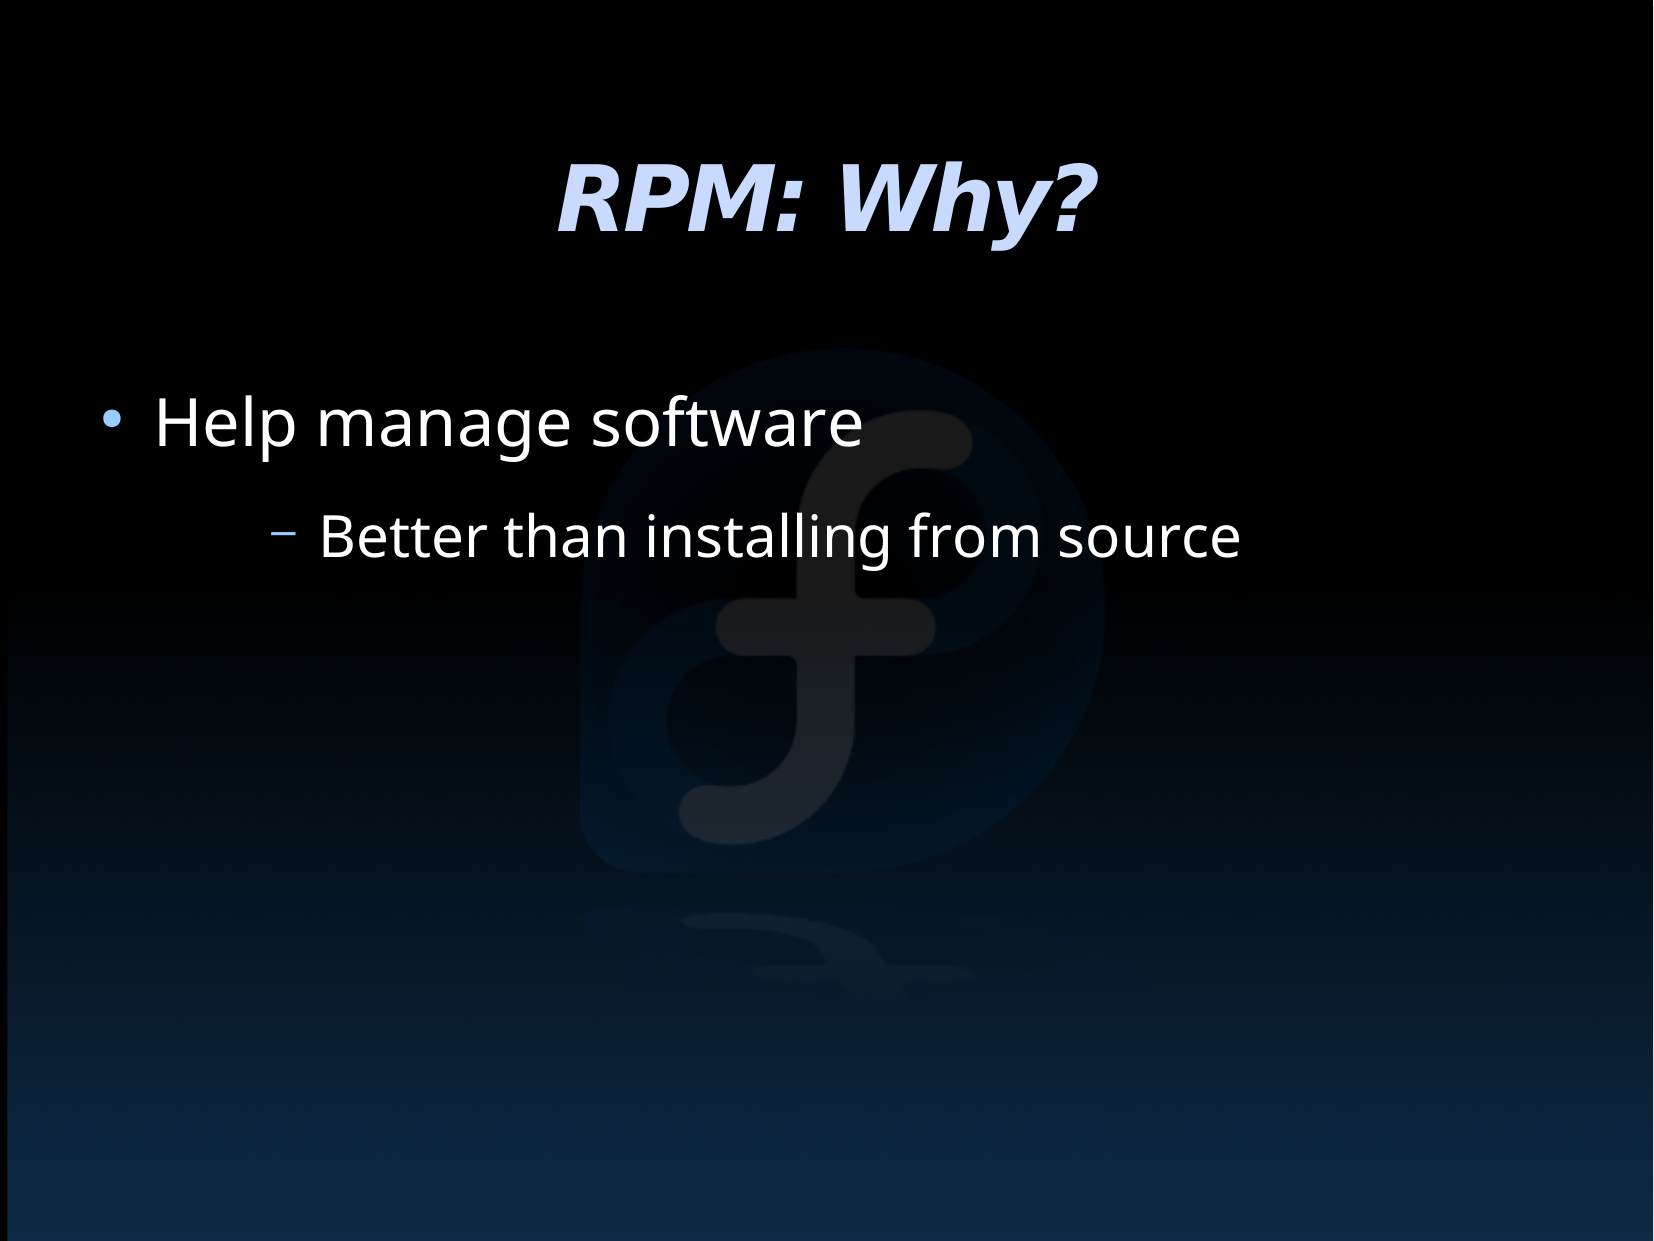

# RPM: Why?
Help manage software
Better than installing from source